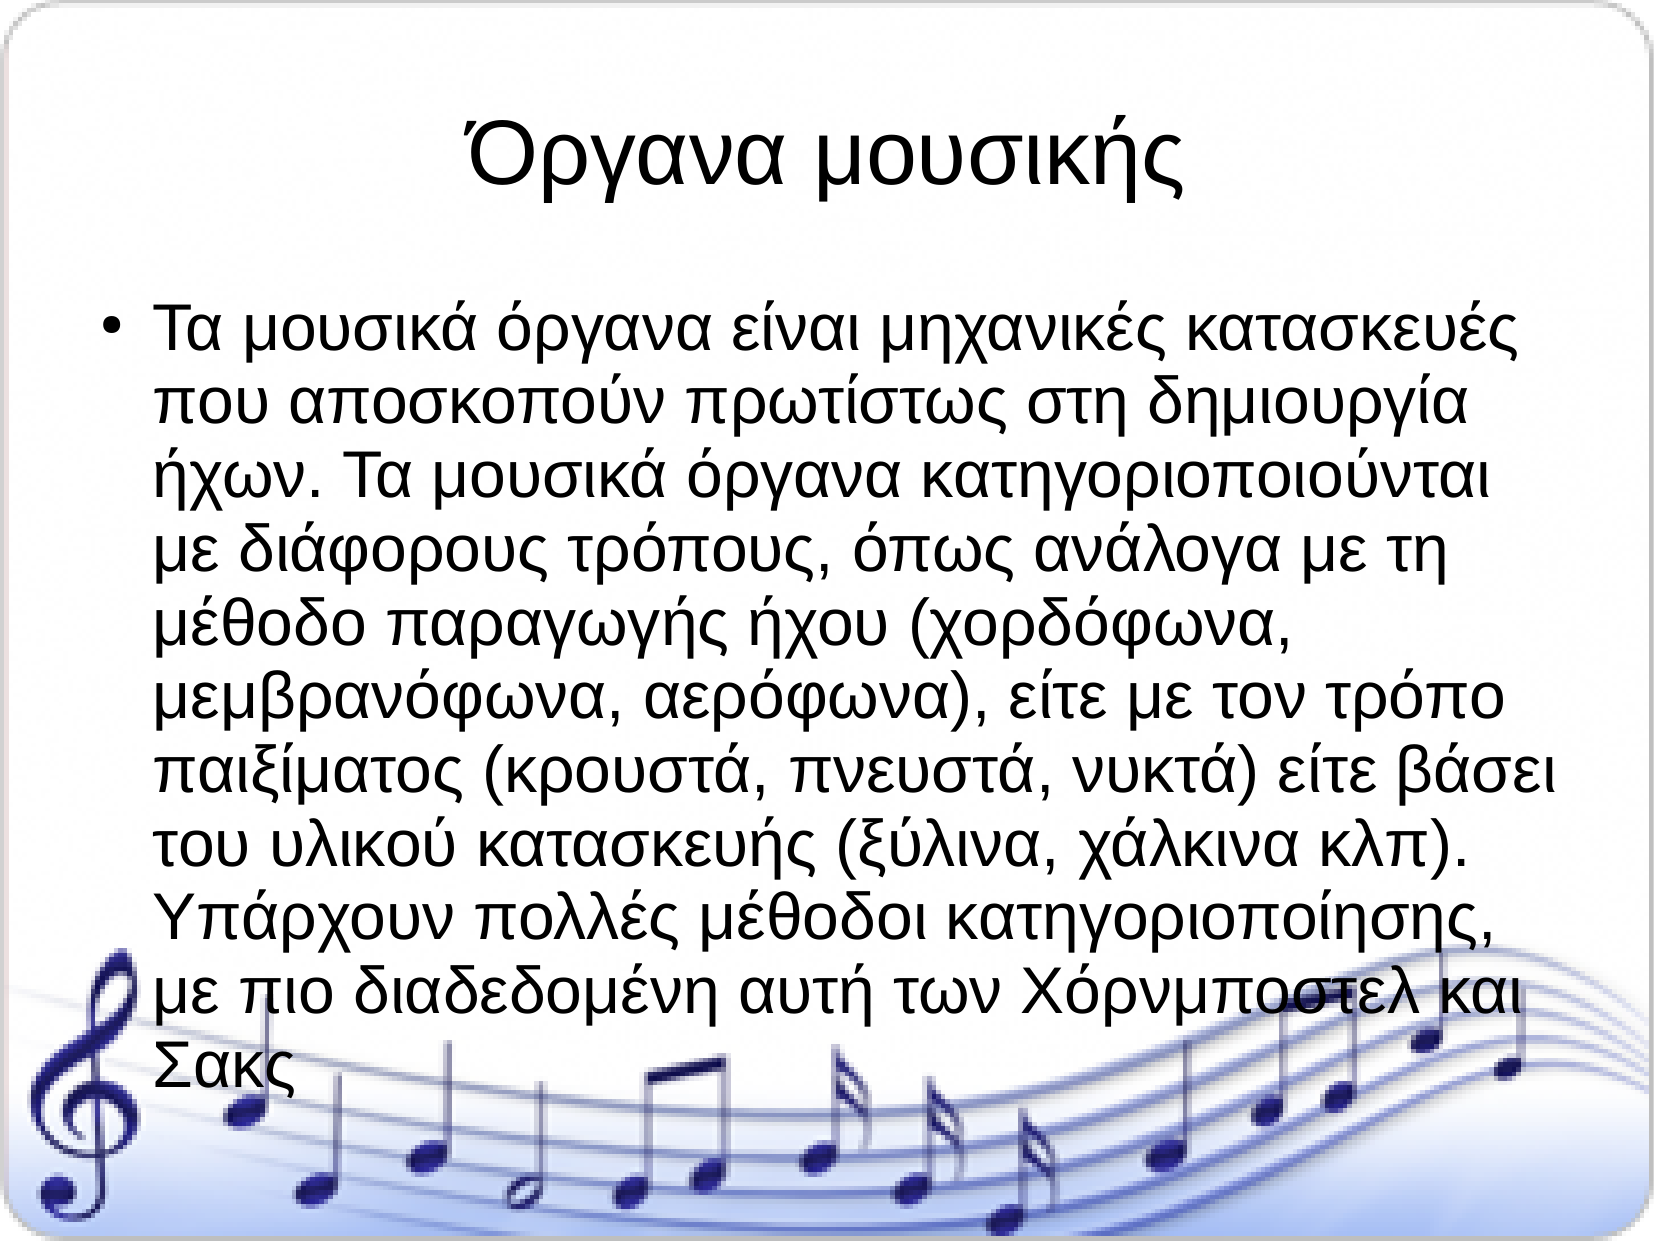

# Όργανα μουσικής
Τα μουσικά όργανα είναι μηχανικές κατασκευές που αποσκοπούν πρωτίστως στη δημιουργία ήχων. Τα μουσικά όργανα κατηγοριοποιούνται με διάφορους τρόπους, όπως ανάλογα με τη μέθοδο παραγωγής ήχου (χορδόφωνα, μεμβρανόφωνα, αερόφωνα), είτε με τον τρόπο παιξίματος (κρουστά, πνευστά, νυκτά) είτε βάσει του υλικού κατασκευής (ξύλινα, χάλκινα κλπ). Υπάρχουν πολλές μέθοδοι κατηγοριοποίησης, με πιο διαδεδομένη αυτή των Χόρνμποστελ και Σακς